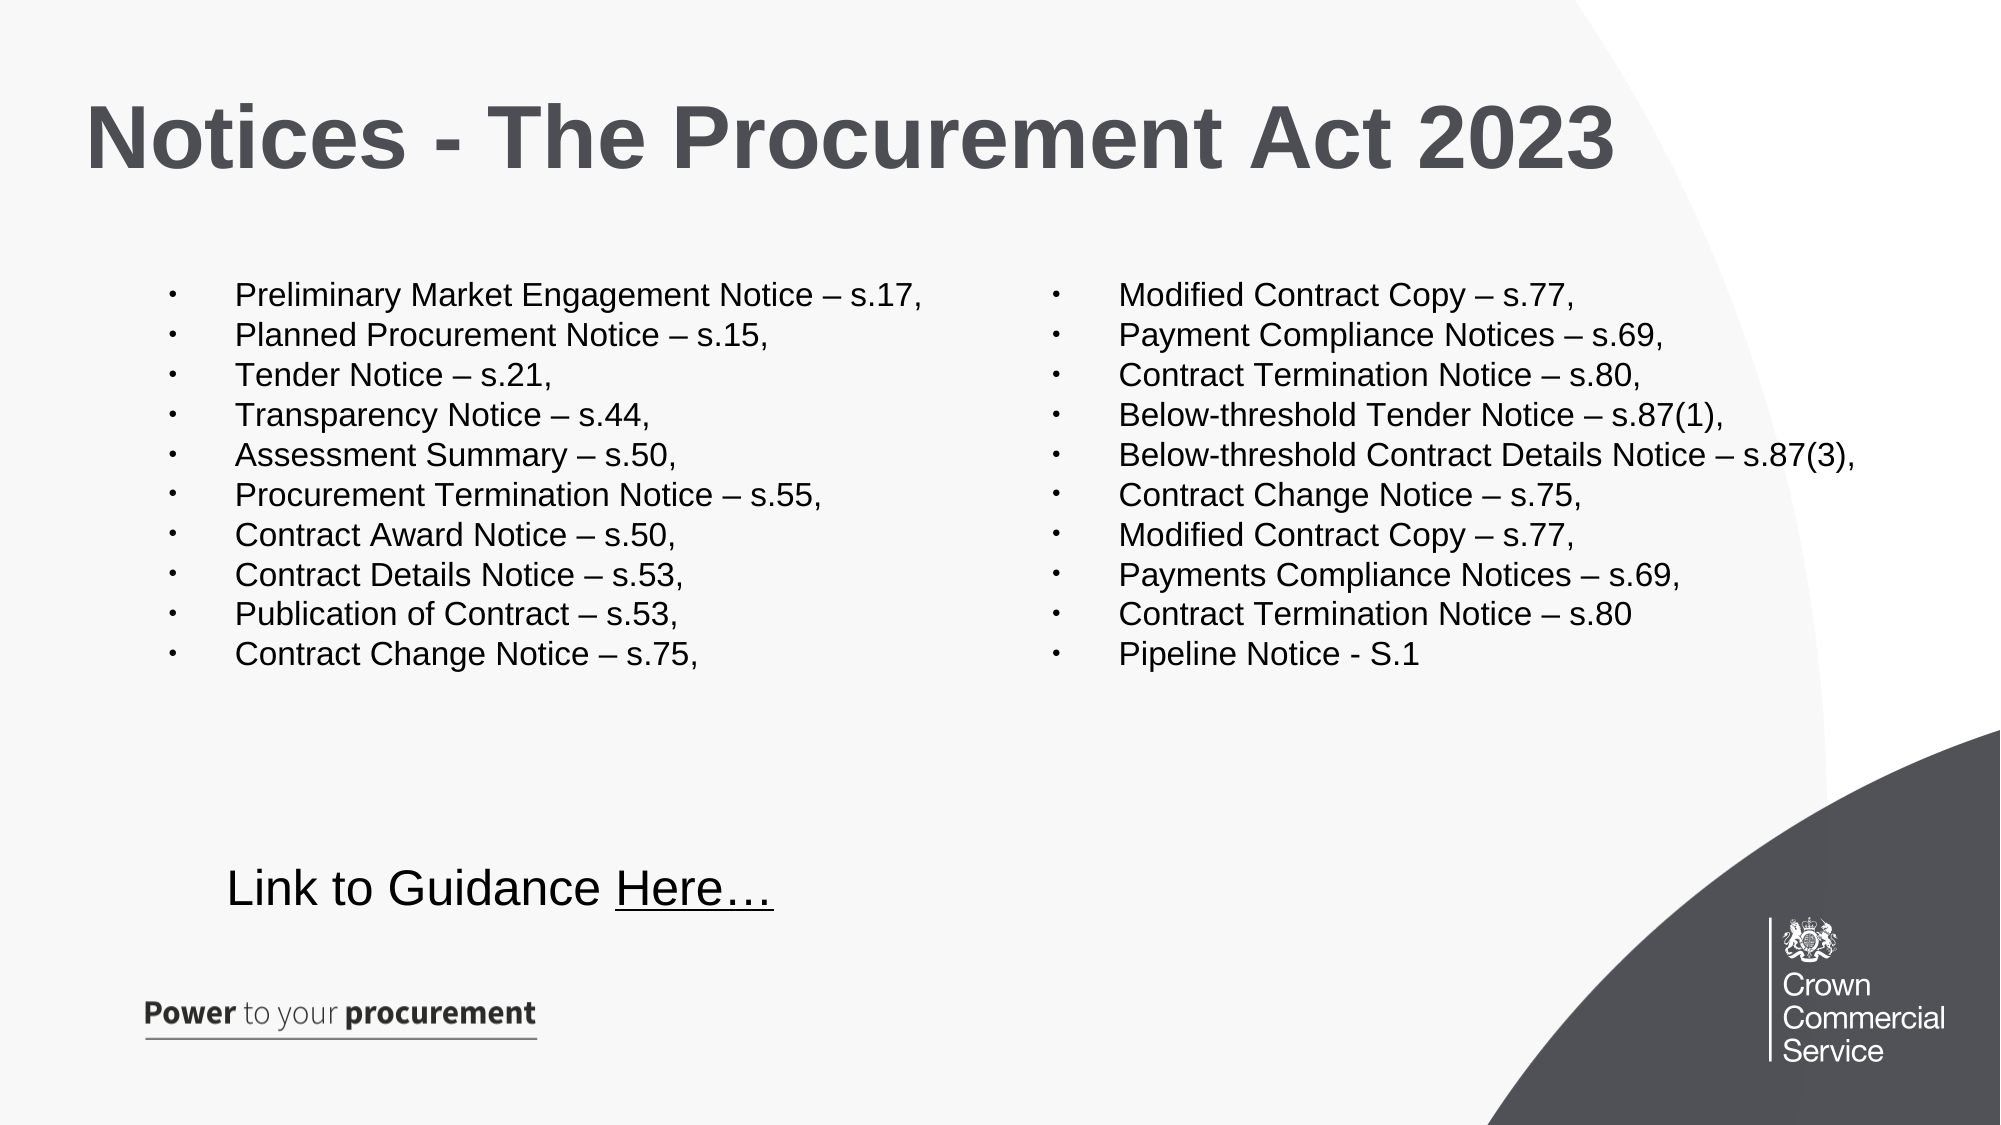

# Notices - The Procurement Act 2023
Preliminary Market Engagement Notice – s.17,
Planned Procurement Notice – s.15,
Tender Notice – s.21,
Transparency Notice – s.44,
Assessment Summary – s.50,
Procurement Termination Notice – s.55,
Contract Award Notice – s.50,
Contract Details Notice – s.53,
Publication of Contract – s.53,
Contract Change Notice – s.75,
Modified Contract Copy – s.77,
Payment Compliance Notices – s.69,
Contract Termination Notice – s.80,
Below-threshold Tender Notice – s.87(1),
Below-threshold Contract Details Notice – s.87(3),
Contract Change Notice – s.75,
Modified Contract Copy – s.77,
Payments Compliance Notices – s.69,
Contract Termination Notice – s.80
Pipeline Notice - S.1
Link to Guidance Here…